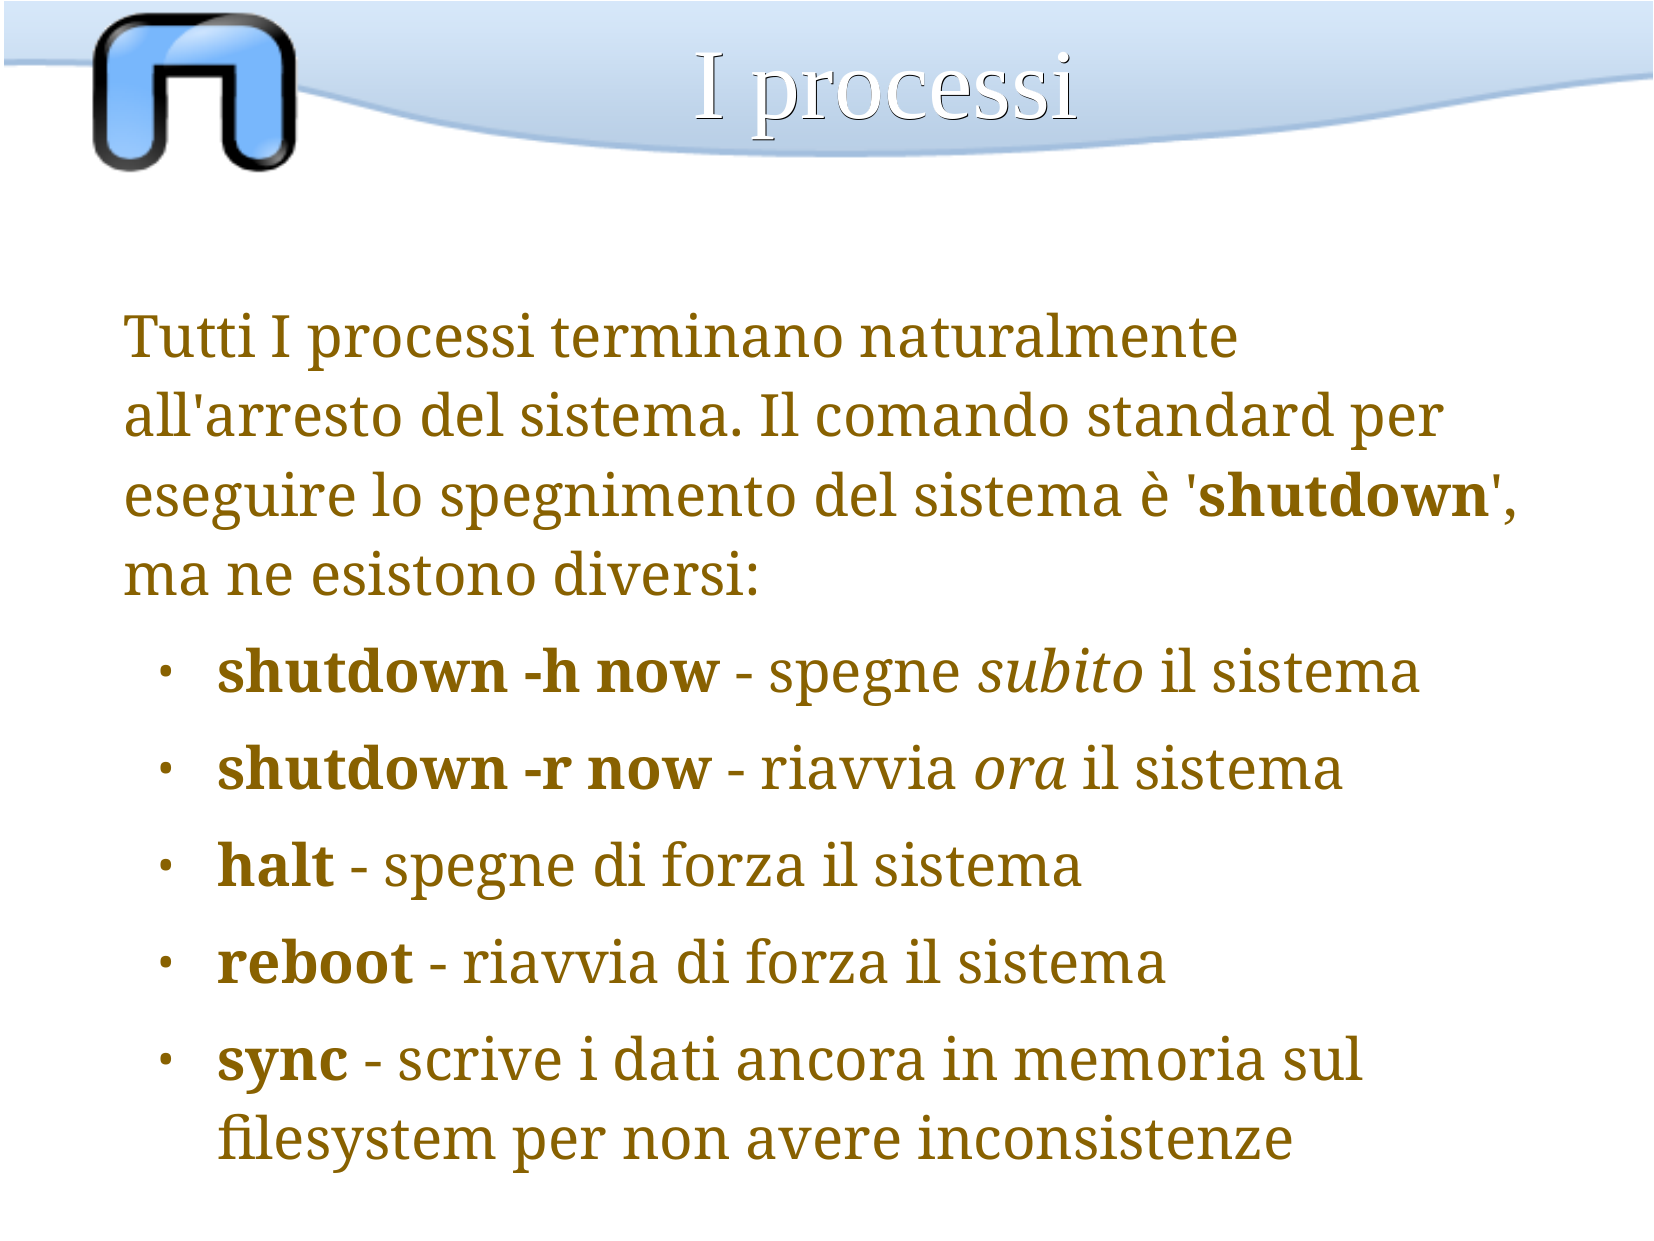

I processi
# Tutti I processi terminano naturalmente all'arresto del sistema. Il comando standard per eseguire lo spegnimento del sistema è 'shutdown', ma ne esistono diversi:
shutdown -h now - spegne subito il sistema
shutdown -r now - riavvia ora il sistema
halt - spegne di forza il sistema
reboot - riavvia di forza il sistema
sync - scrive i dati ancora in memoria sul filesystem per non avere inconsistenze